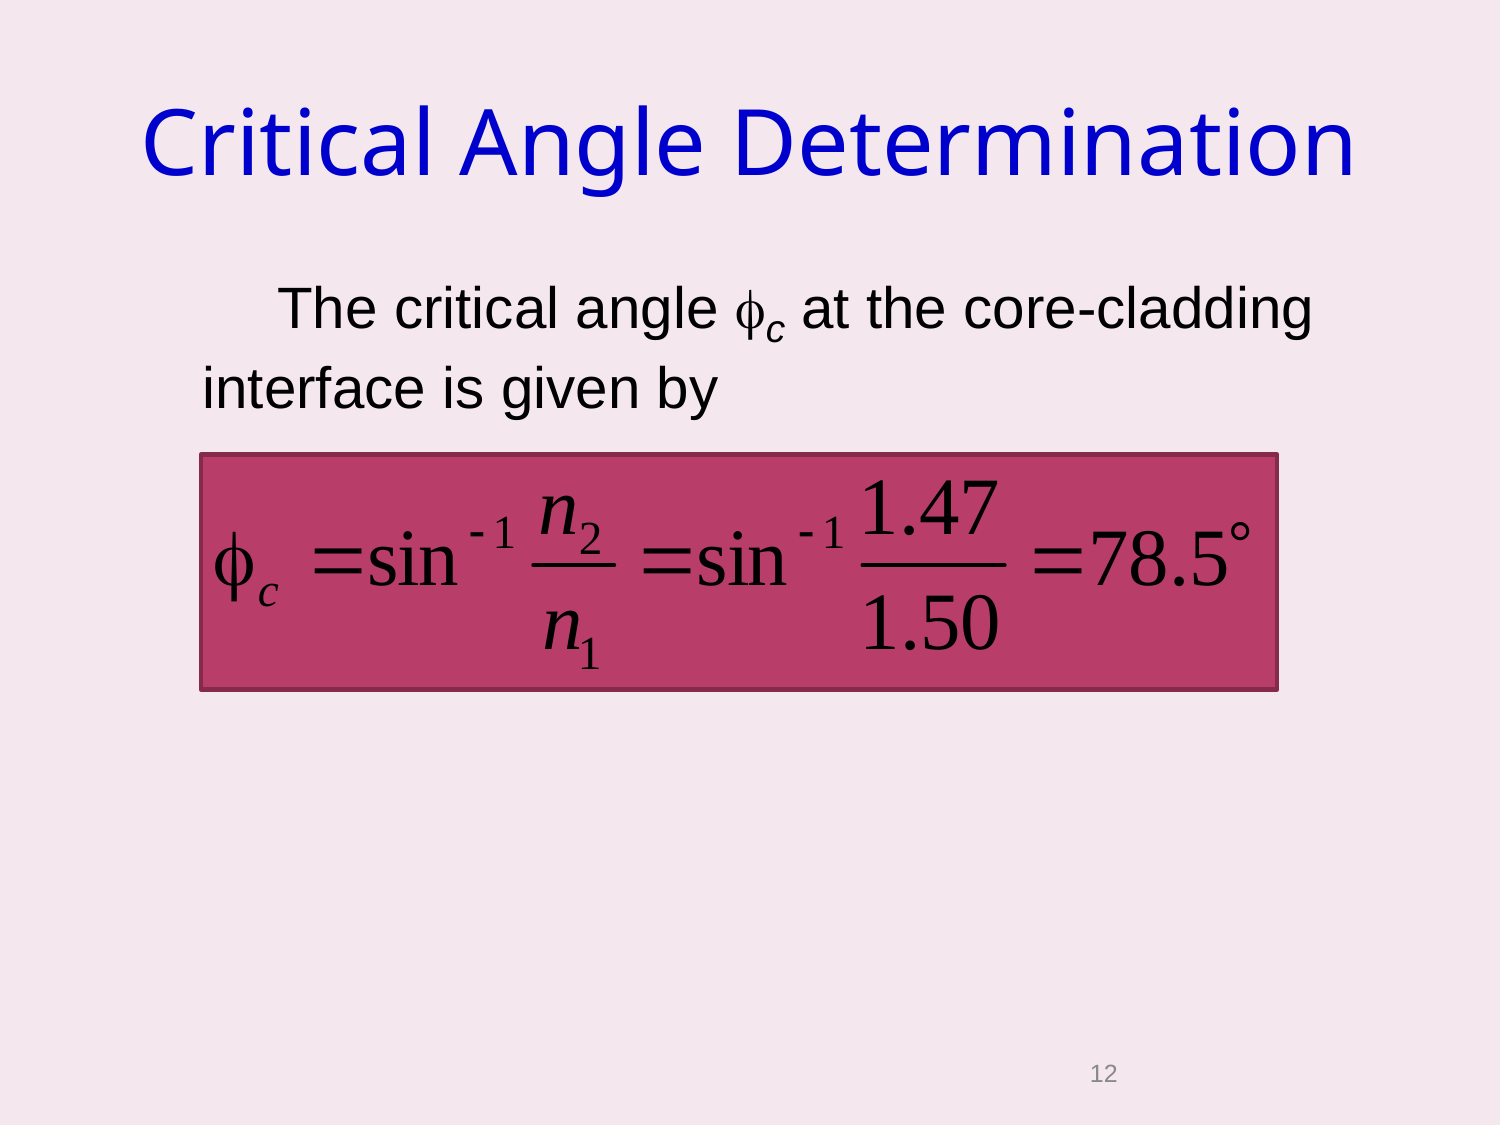

# Critical Angle Determination
	The critical angle c at the core-cladding interface is given by